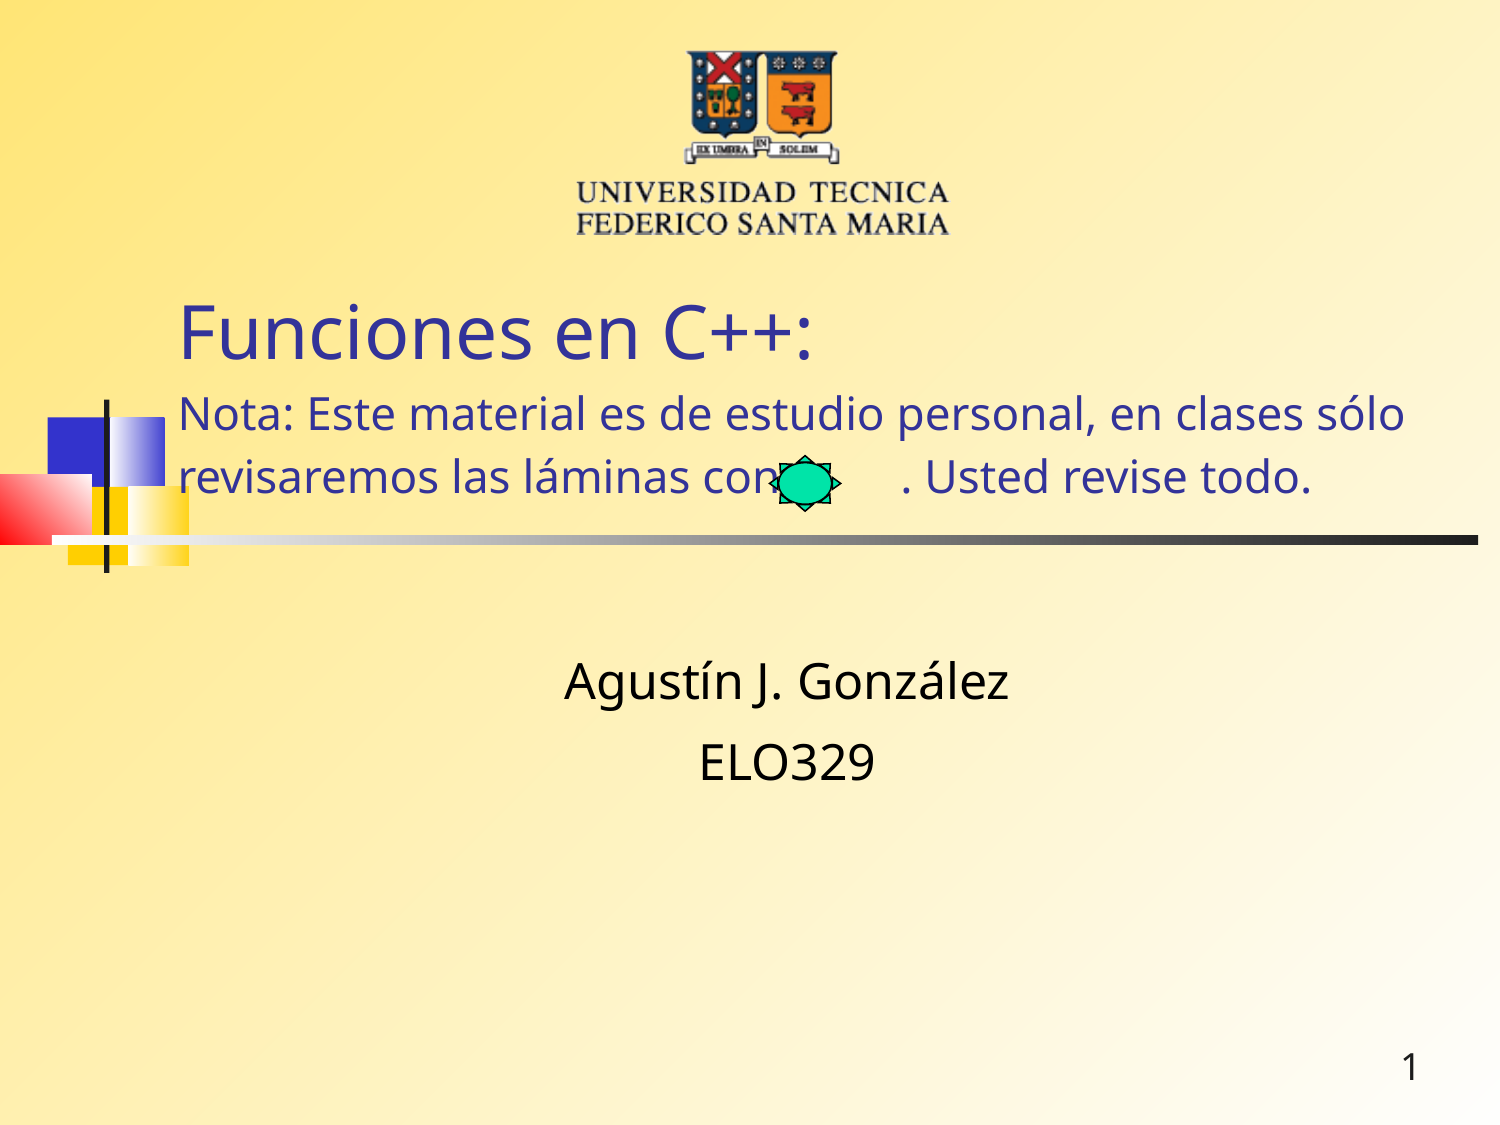

# Funciones en C++: Nota: Este material es de estudio personal, en clases sólo revisaremos las láminas con . Usted revise todo.
Agustín J. González
ELO329
1